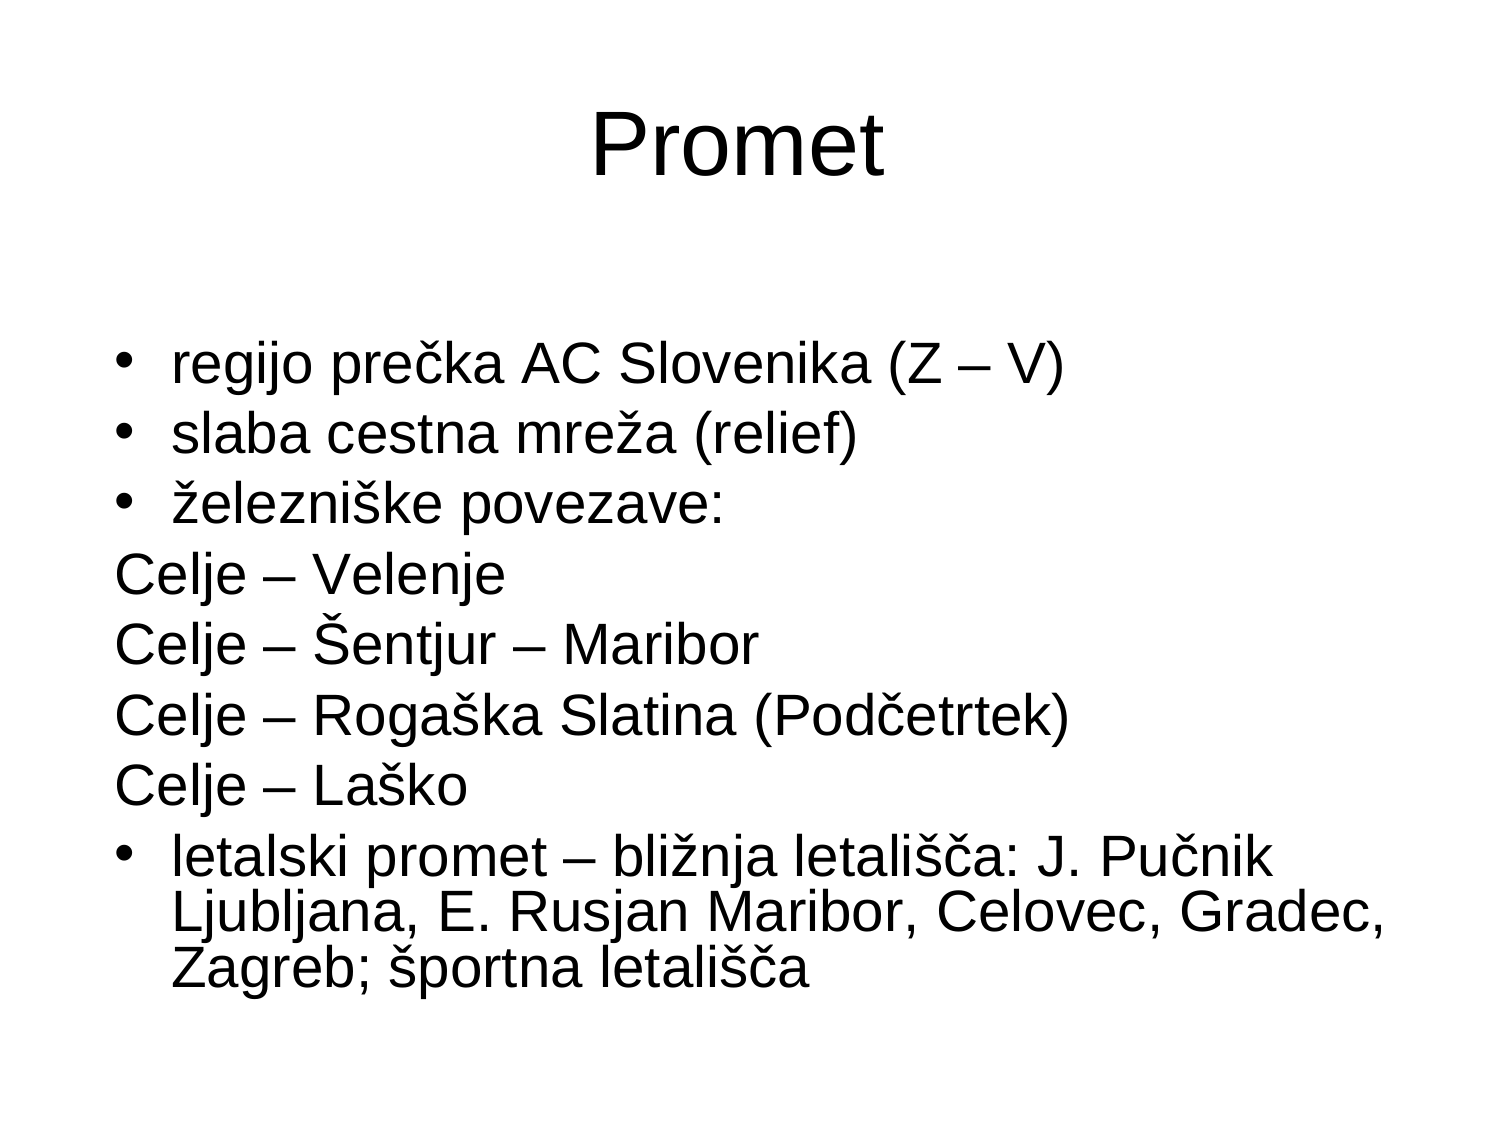

# Promet
regijo prečka AC Slovenika (Z – V)
slaba cestna mreža (relief)
železniške povezave:
Celje – Velenje
Celje – Šentjur – Maribor
Celje – Rogaška Slatina (Podčetrtek)
Celje – Laško
letalski promet – bližnja letališča: J. Pučnik Ljubljana, E. Rusjan Maribor, Celovec, Gradec, Zagreb; športna letališča